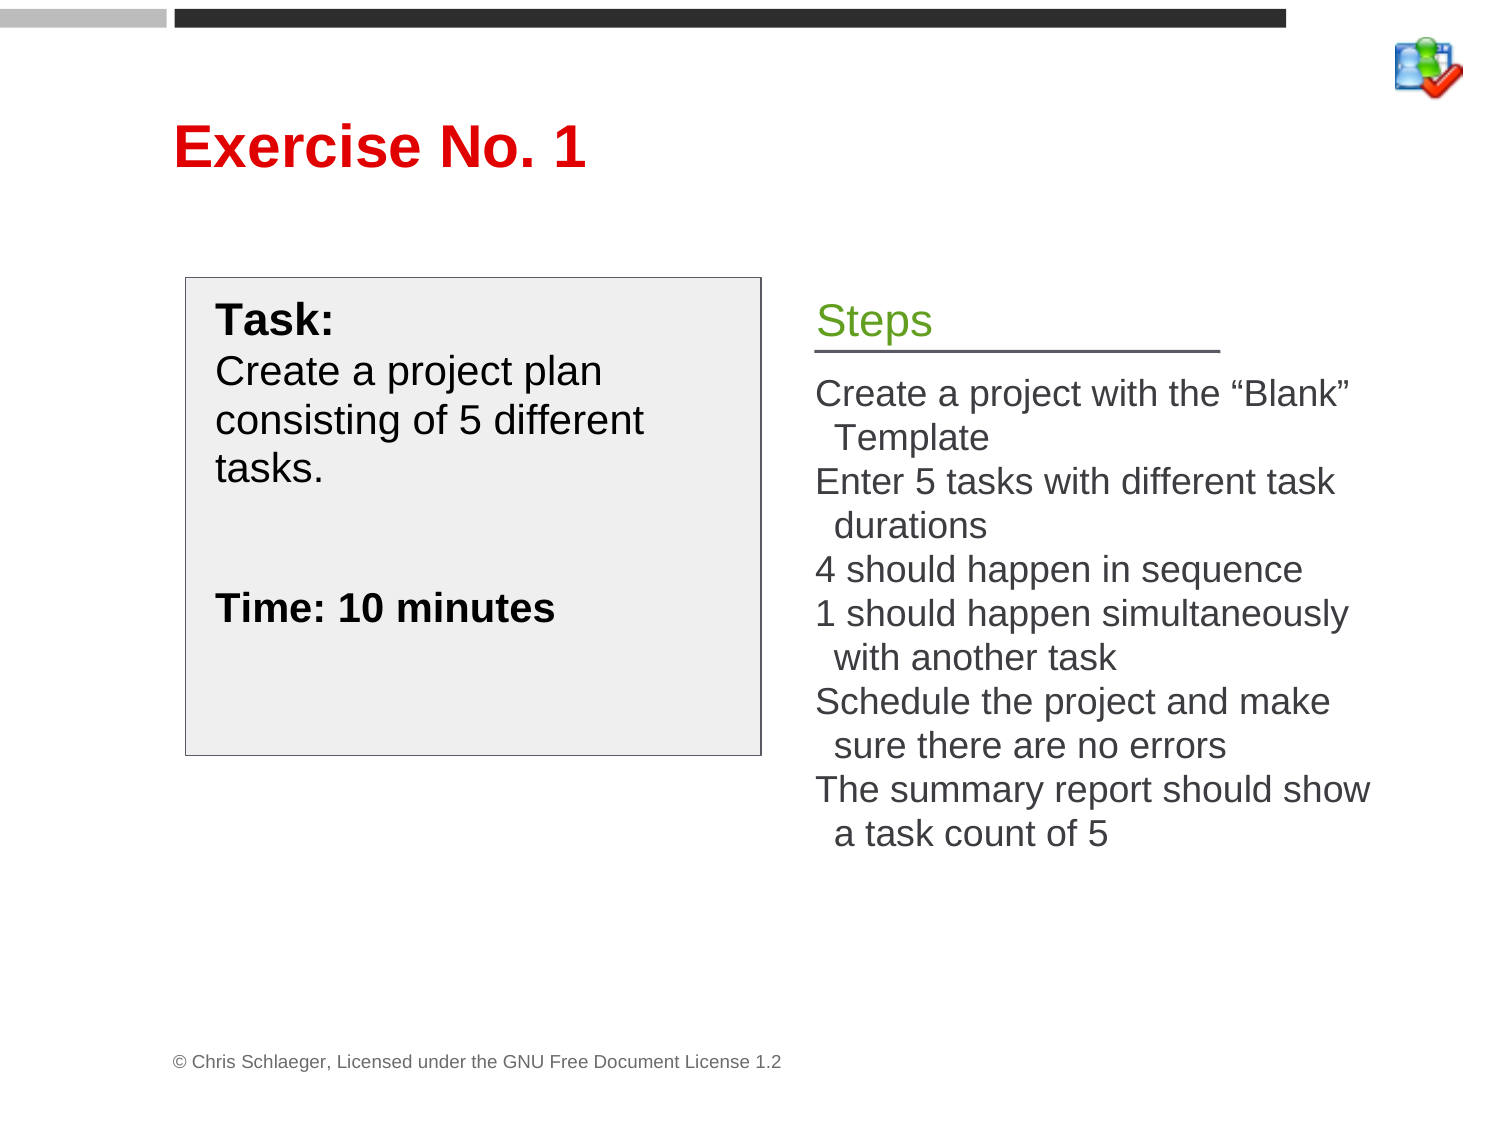

# Exercise No. 1
Task:
Create a project plan consisting of 5 different tasks.
Time: 10 minutes
Steps
Create a project with the “Blank” Template
Enter 5 tasks with different task durations
4 should happen in sequence
1 should happen simultaneously with another task
Schedule the project and make sure there are no errors
The summary report should show a task count of 5